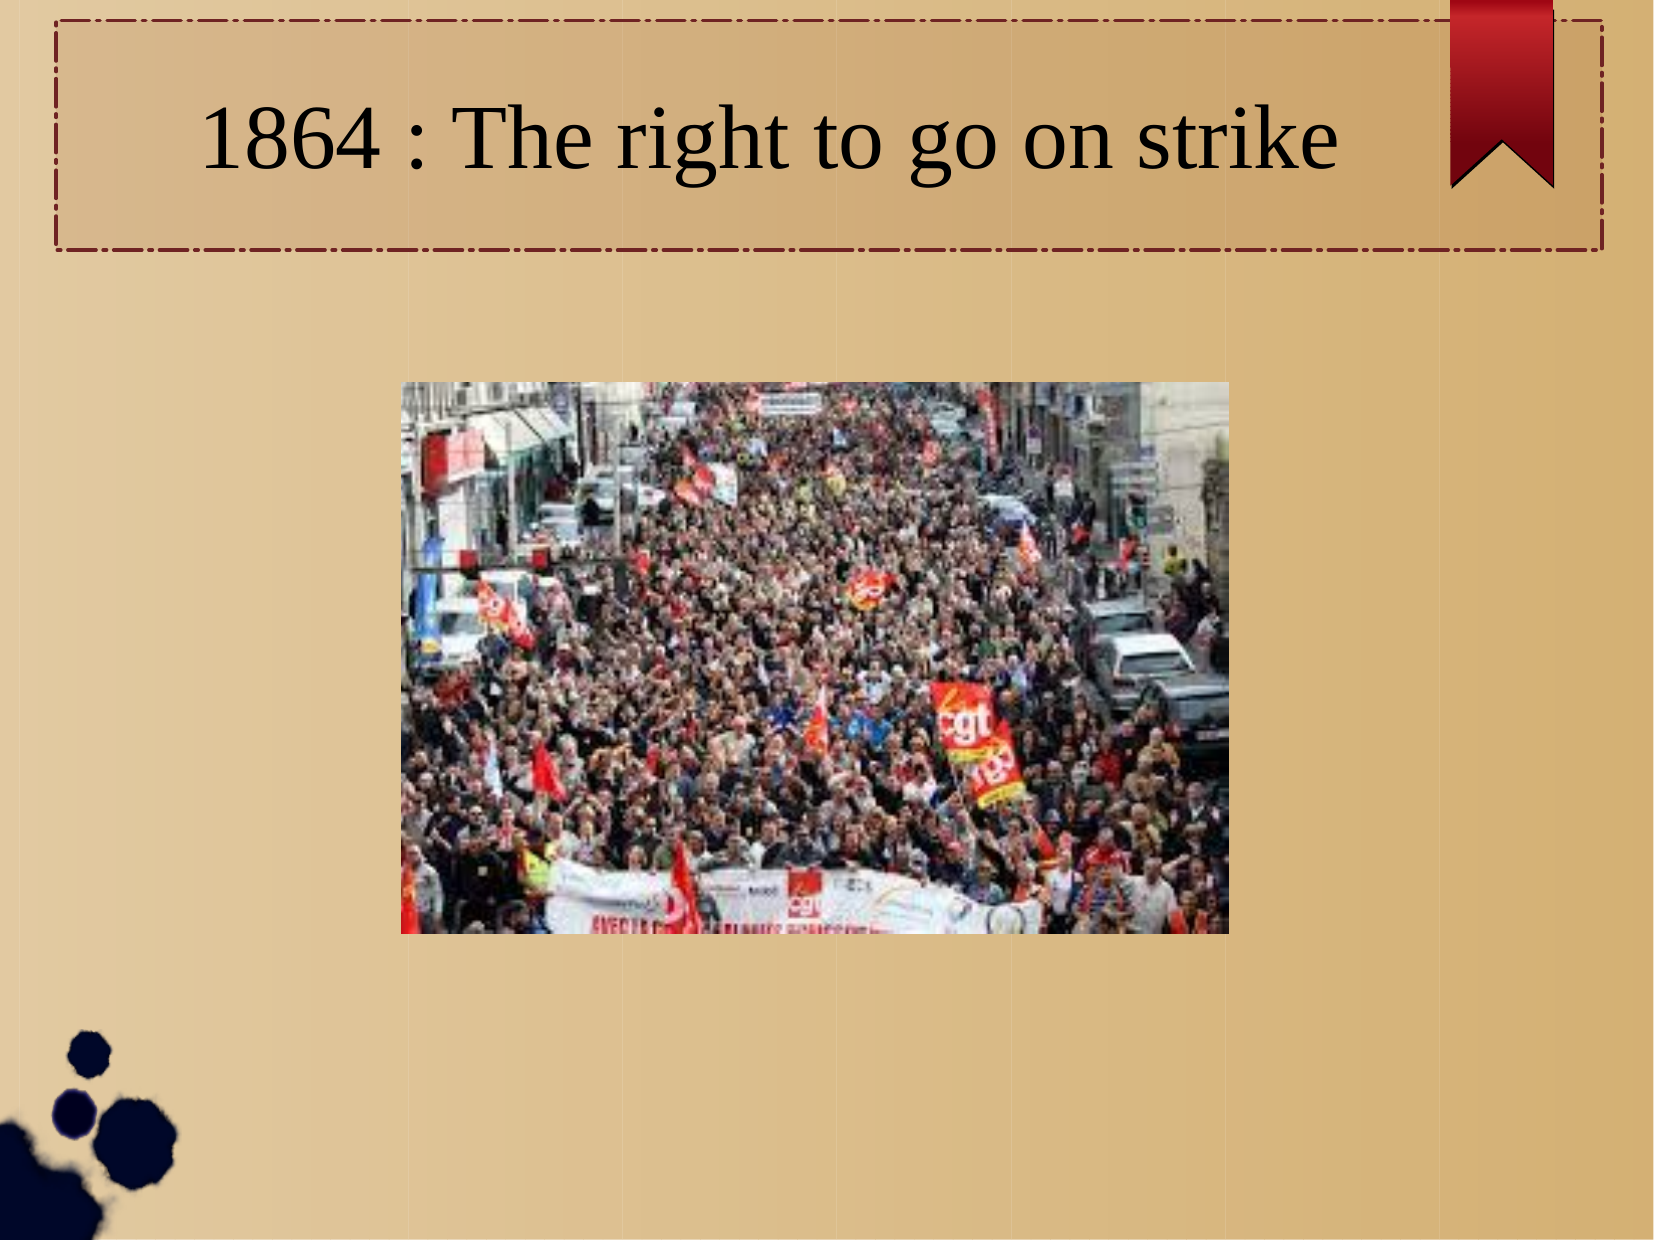

# 1864 : The right to go on strike